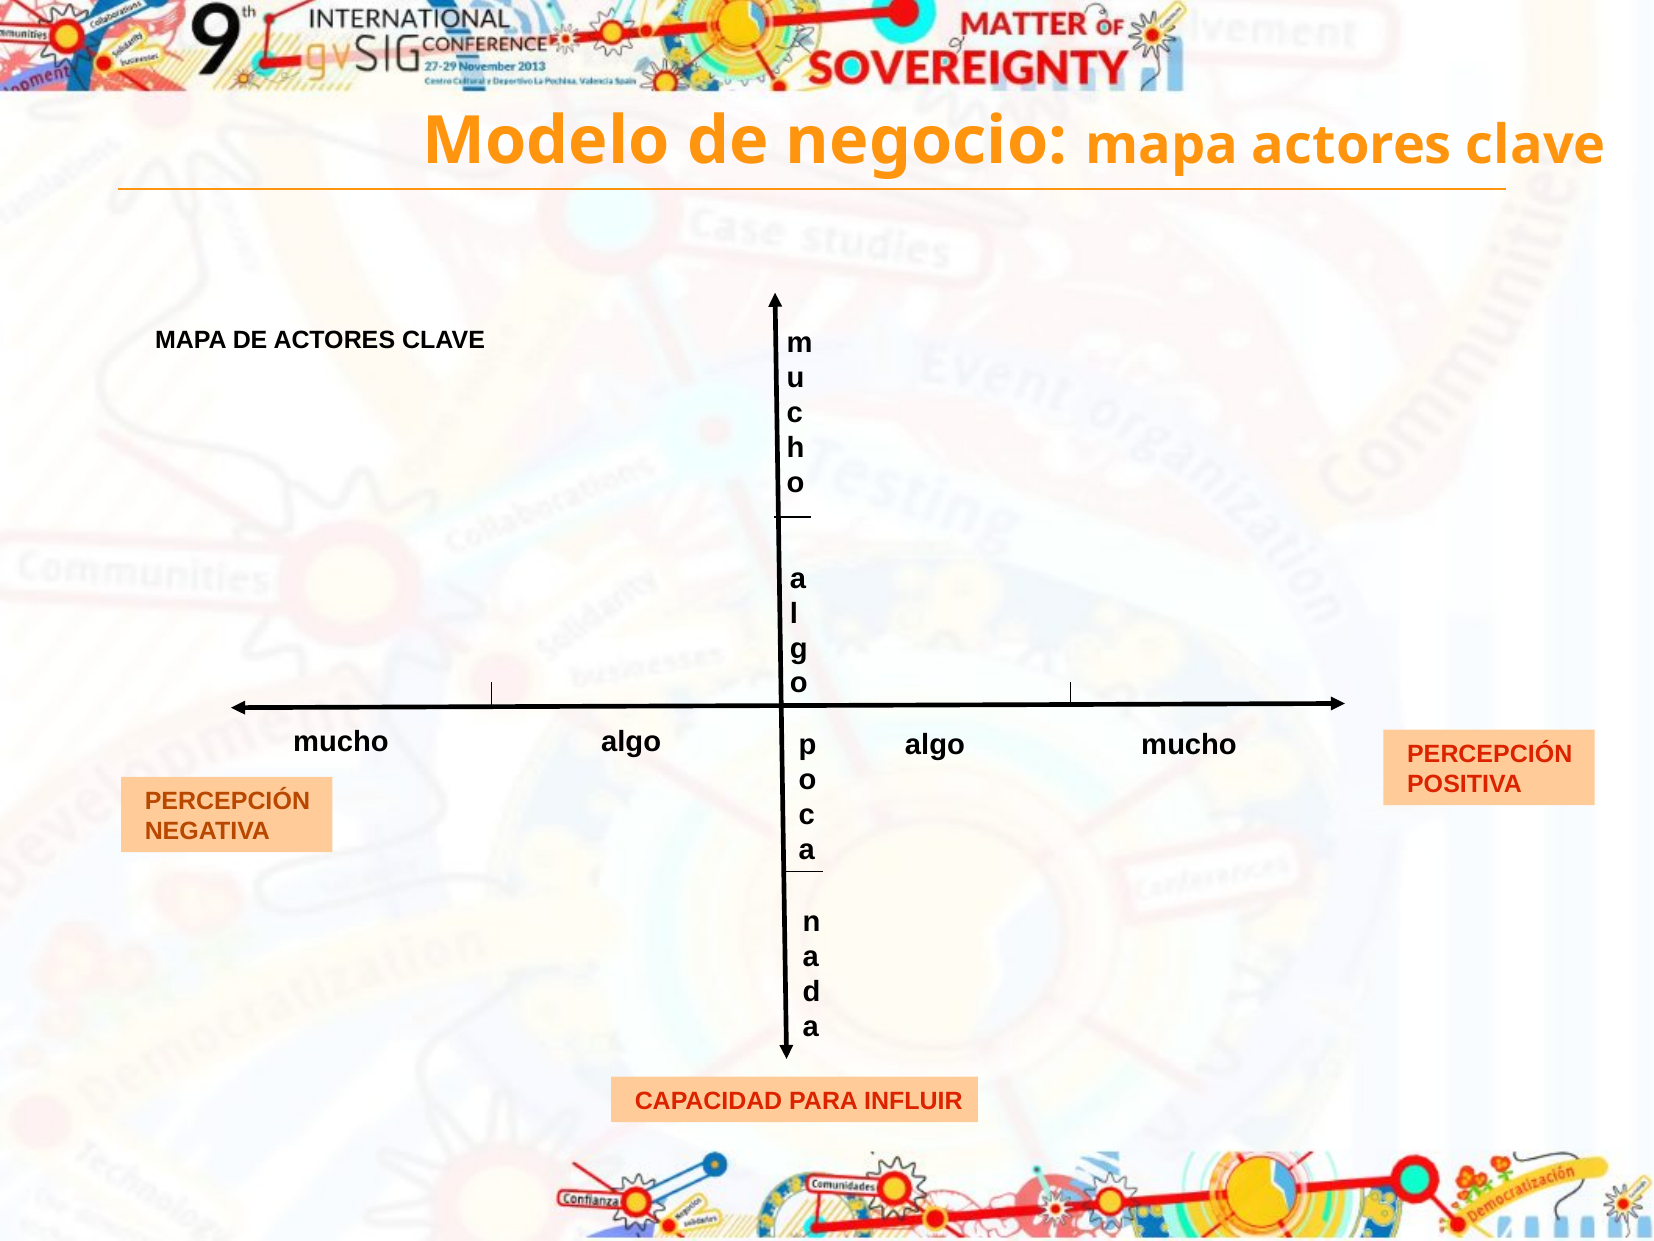

# Modelo de negocio: mapa actores clave
MAPA DE ACTORES CLAVE
m
u
c
h
o
a
l
g
o
mucho
algo
algo
mucho
p
o
c
a
PERCEPCIÓN
POSITIVA
PERCEPCIÓN
NEGATIVA
n
a
d
a
CAPACIDAD PARA INFLUIR